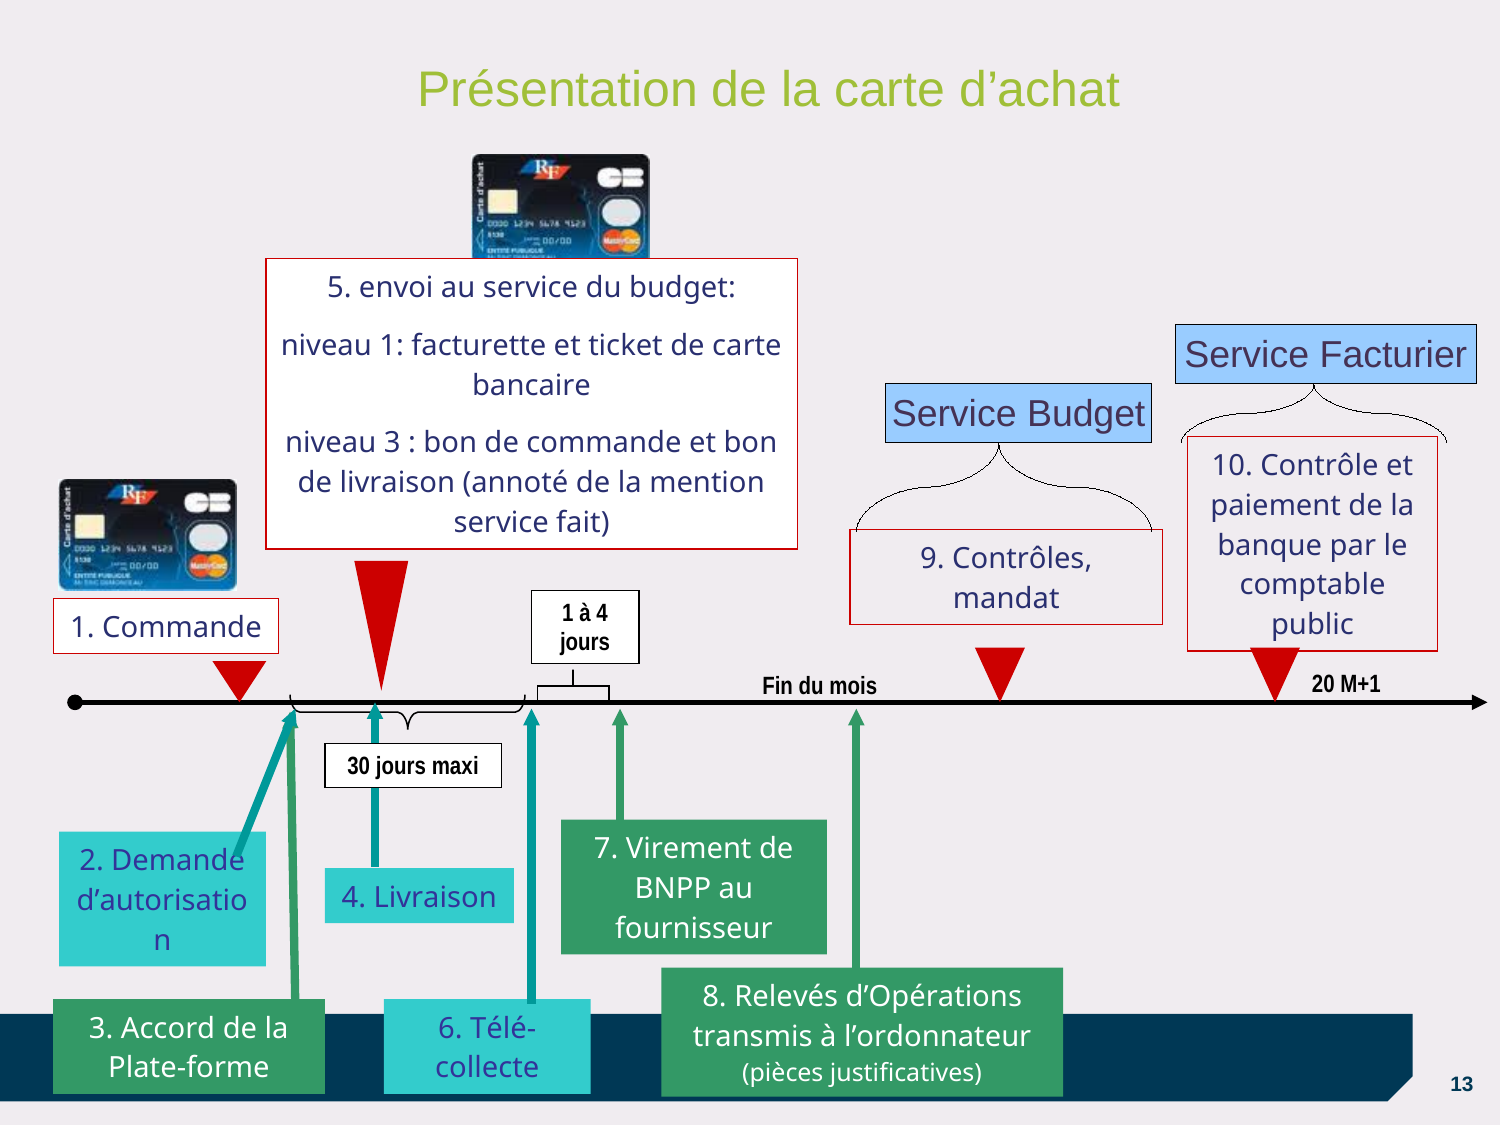

Présentation de la carte d’achat
5. envoi au service du budget:
niveau 1: facturette et ticket de carte bancaire
niveau 3 : bon de commande et bon de livraison (annoté de la mention service fait)
Service Facturier
Service Budget
10. Contrôle et paiement de la banque par le comptable public
9. Contrôles, mandat
1 à 4 jours
1. Commande
 20 M+1
Fin du mois
30 jours maxi
7. Virement de BNPP au fournisseur
2. Demande d’autorisation
4. Livraison
8. Relevés d’Opérations transmis à l’ordonnateur (pièces justificatives)
3. Accord de la Plate-forme
6. Télé-collecte